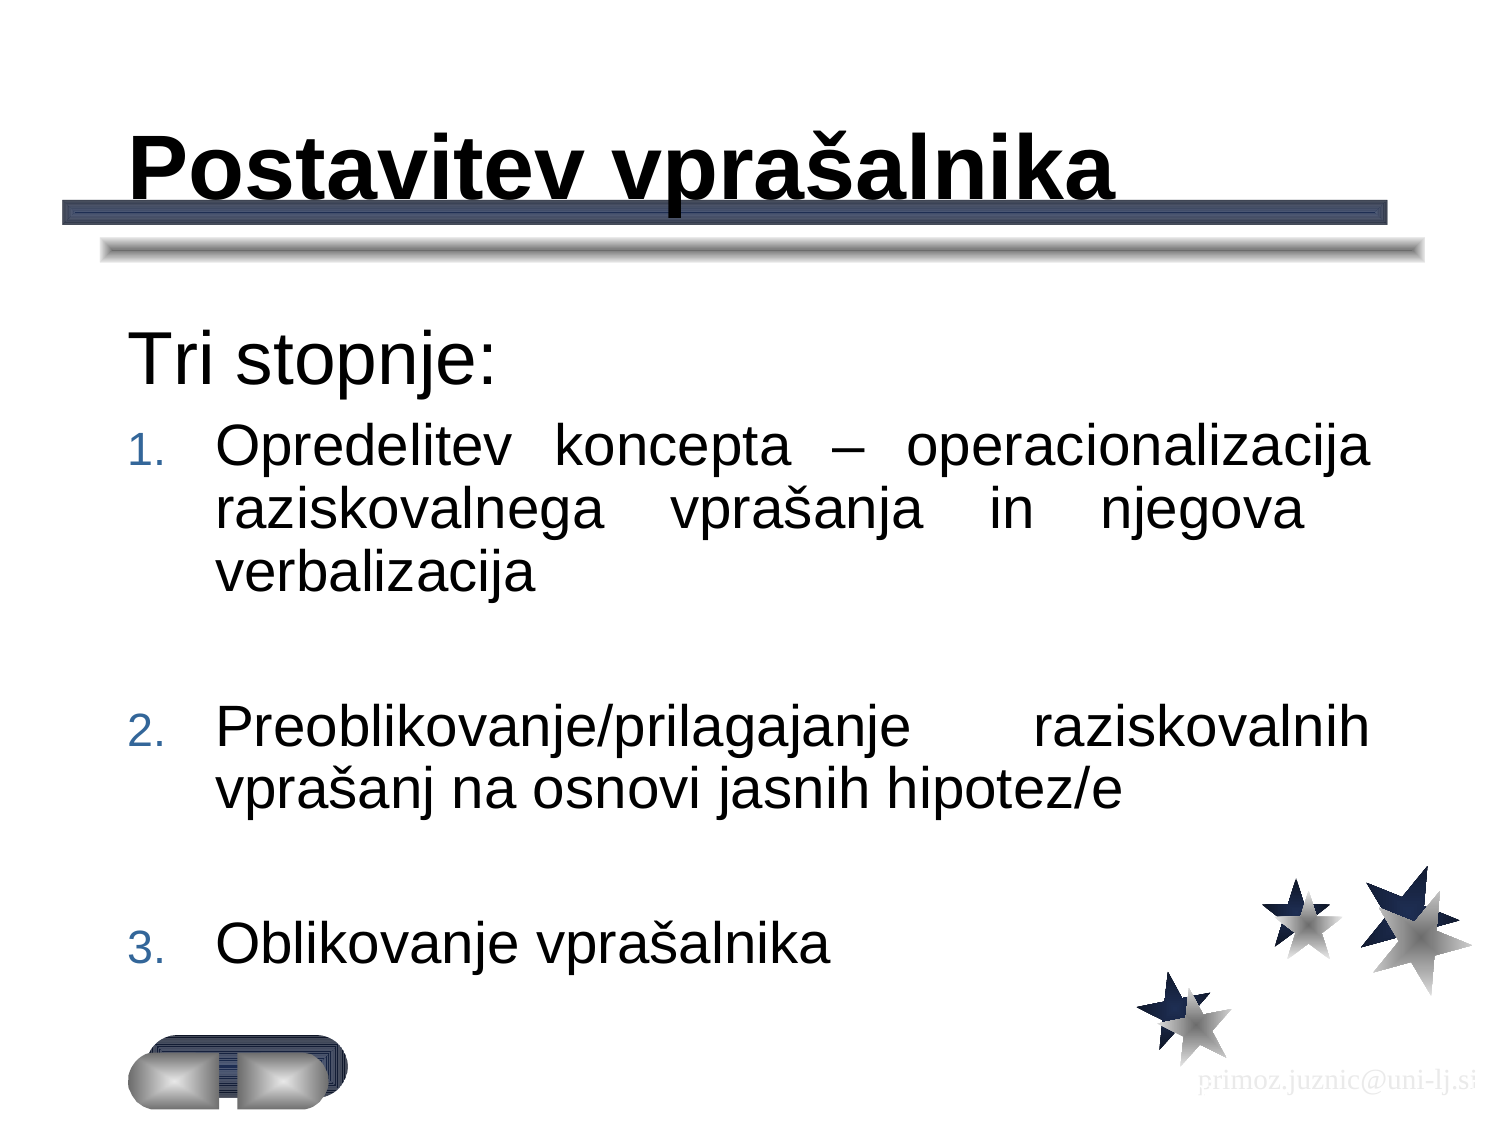

# Postavitev vprašalnika
Tri stopnje:
Opredelitev koncepta – operacionalizacija raziskovalnega vprašanja in njegova verbalizacija
Preoblikovanje/prilagajanje raziskovalnih vprašanj na osnovi jasnih hipotez/e
Oblikovanje vprašalnika
Primoz Juznic, BINK, FF, Univerza v Ljubljani